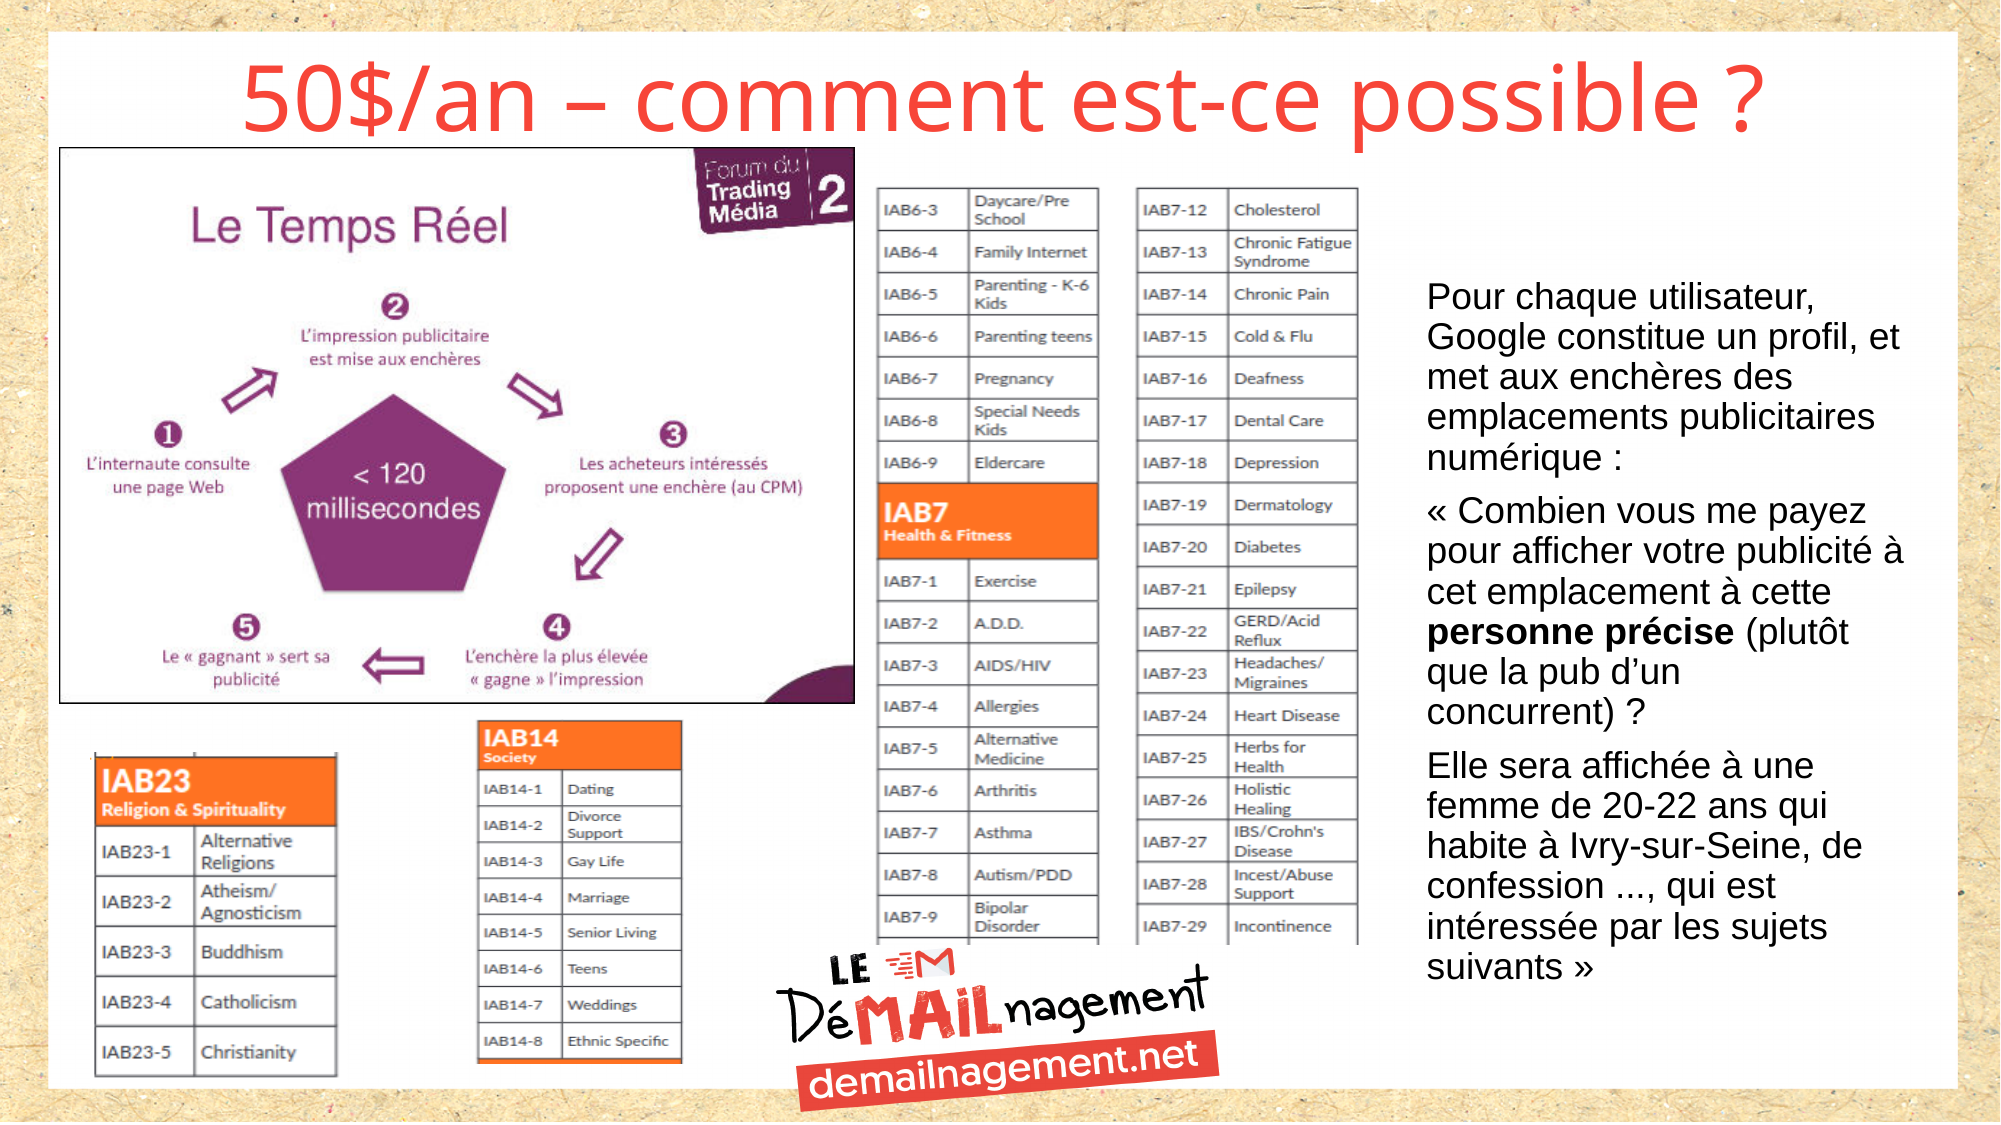

# 50$/an – comment est-ce possible ?
Pour chaque utilisateur, Google constitue un profil, et met aux enchères des emplacements publicitaires numérique :
« Combien vous me payez pour afficher votre publicité à cet emplacement à cette personne précise (plutôt que la pub d’un concurrent) ?
Elle sera affichée à une femme de 20-22 ans qui habite à Ivry-sur-Seine, de confession ..., qui est intéressée par les sujets suivants »